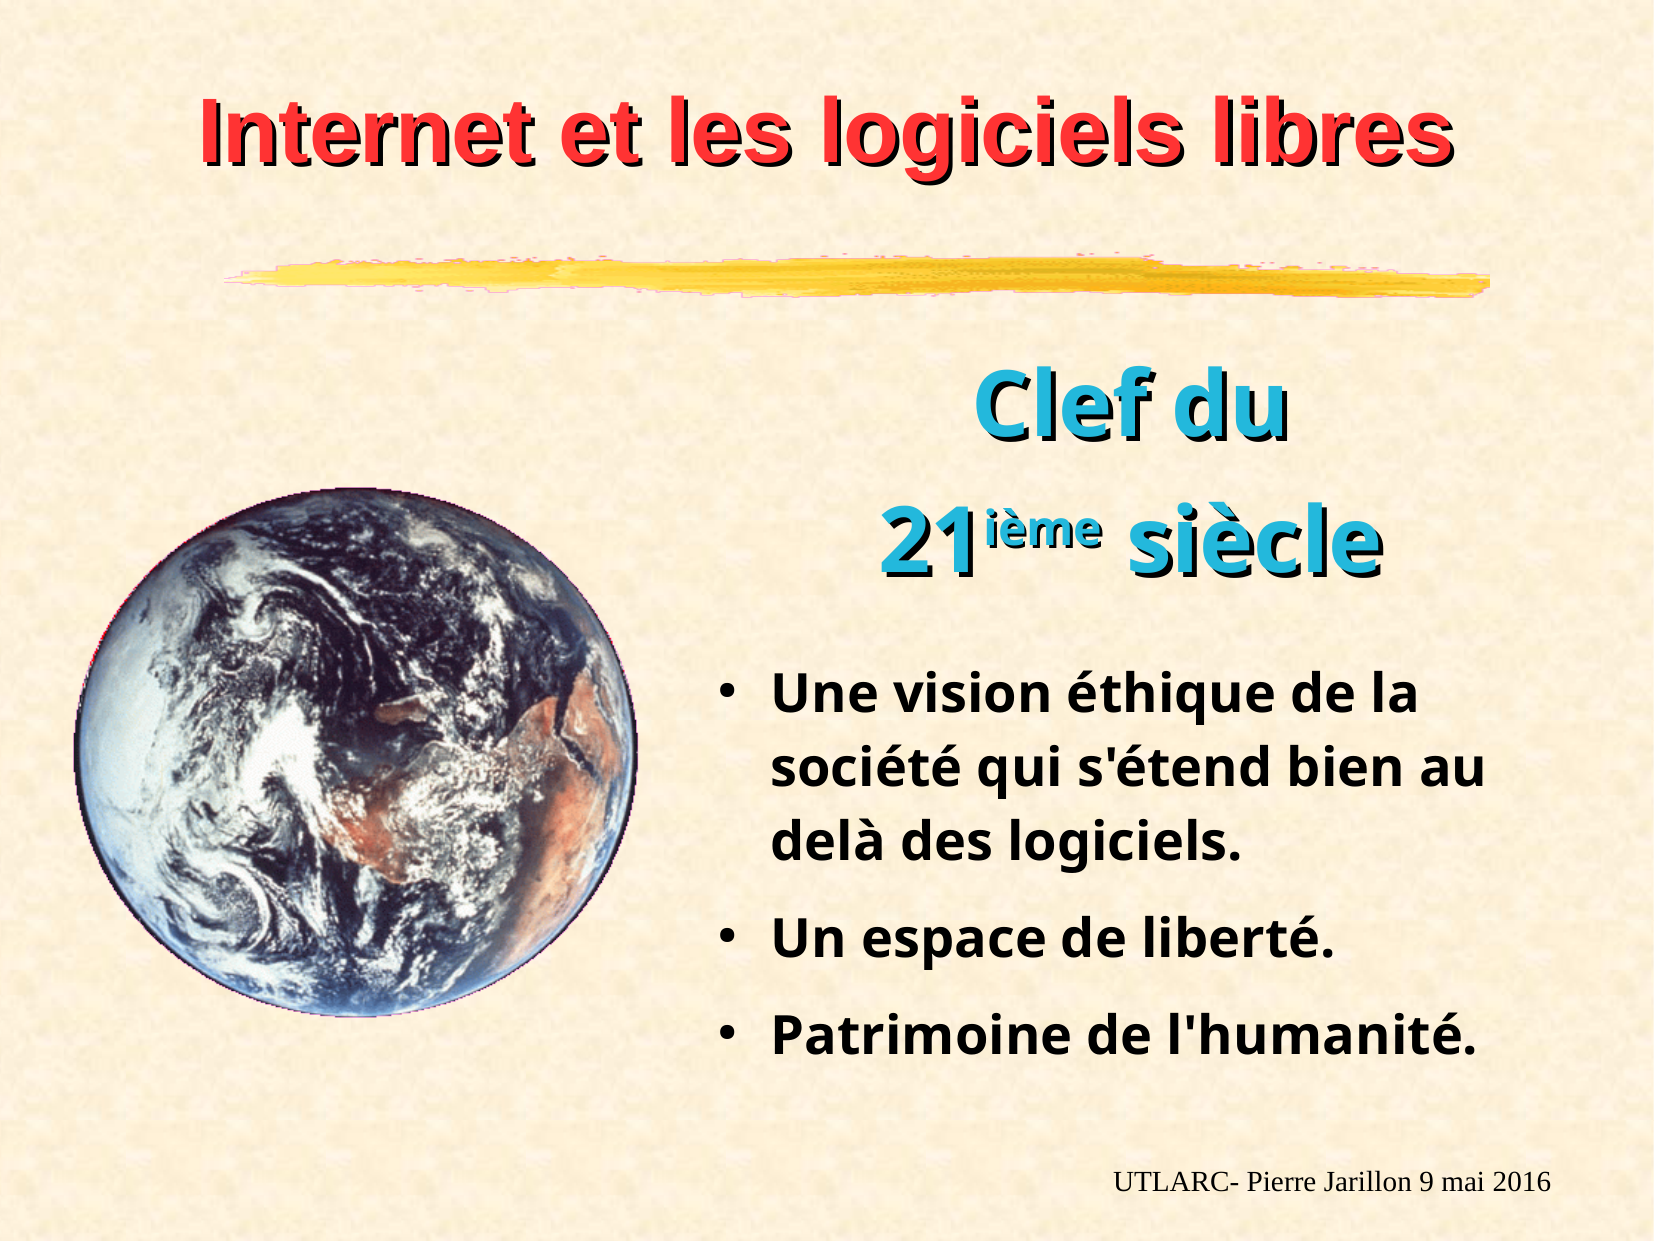

# Internet et les logiciels libres
Clef du
21ième siècle
Une vision éthique de la société qui s'étend bien au delà des logiciels.
Un espace de liberté.
Patrimoine de l'humanité.
UTLARC- Pierre Jarillon 9 mai 2016